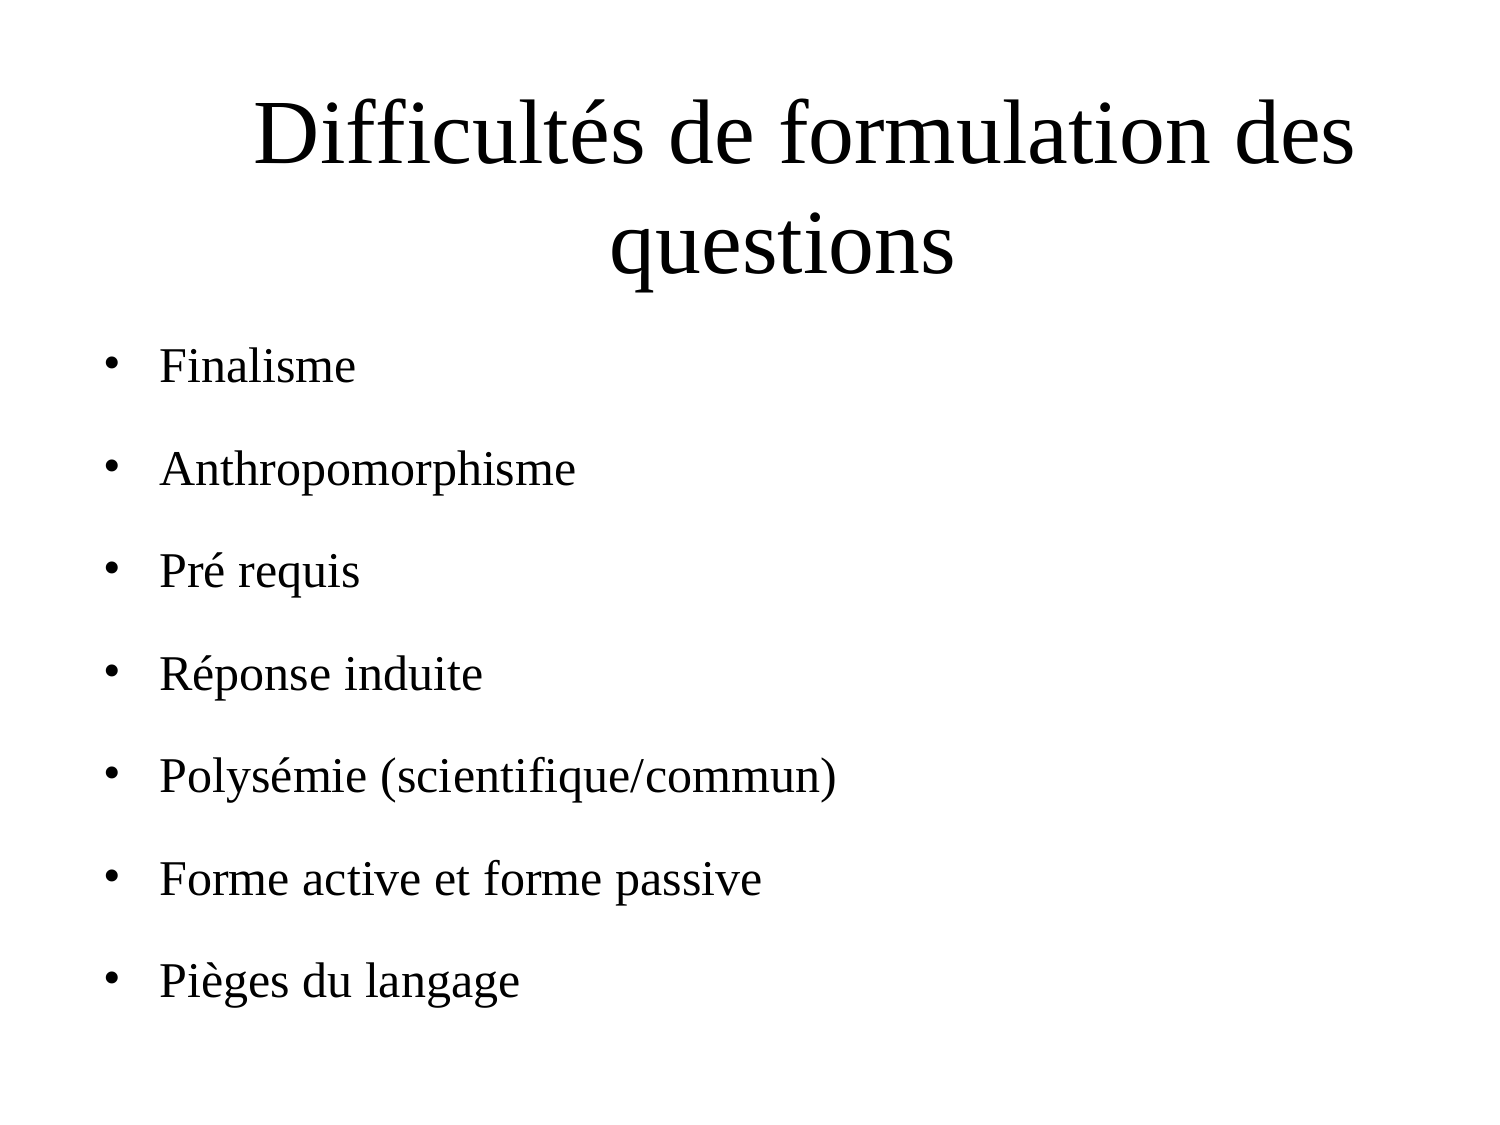

# Difficultés de formulation des questions
Finalisme
Anthropomorphisme
Pré requis
Réponse induite
Polysémie (scientifique/commun)
Forme active et forme passive
Pièges du langage